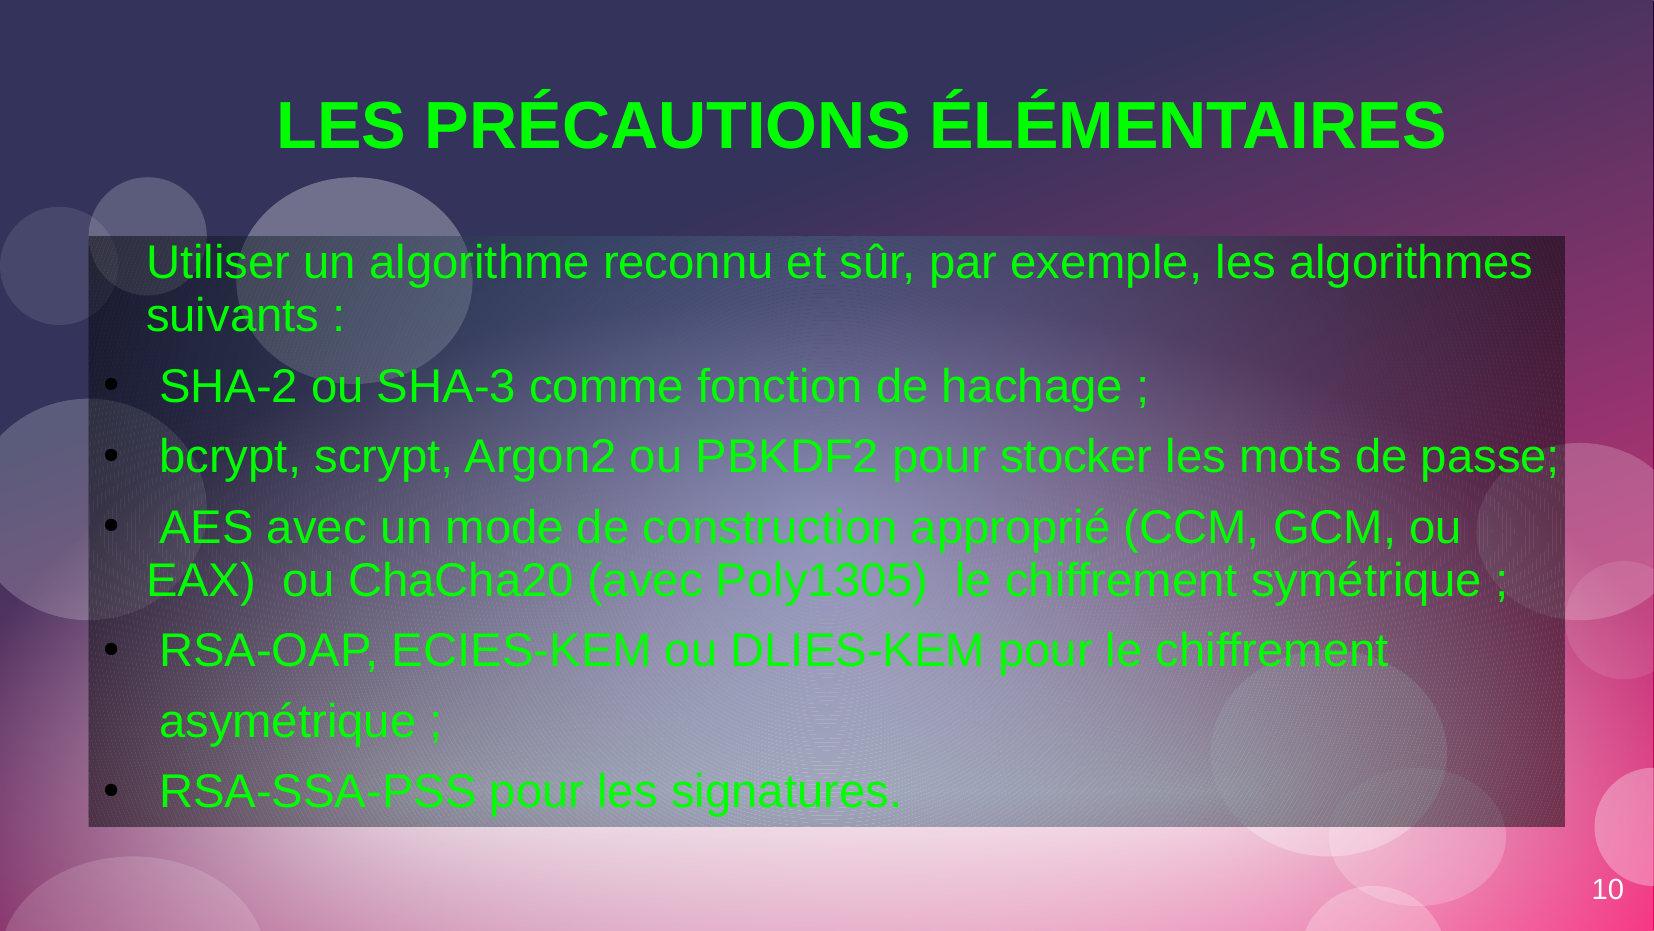

# Les précautions élémentaires
Utiliser un algorithme reconnu et sûr, par exemple, les algorithmes suivants :
 SHA-2 ou SHA-3 comme fonction de hachage ;
 bcrypt, scrypt, Argon2 ou PBKDF2 pour stocker les mots de passe;
 AES avec un mode de construction approprié (CCM, GCM, ou EAX) ou ChaCha20 (avec Poly1305) le chiffrement symétrique ;
 RSA-OAP, ECIES-KEM ou DLIES-KEM pour le chiffrement
 asymétrique ;
 RSA-SSA-PSS pour les signatures.